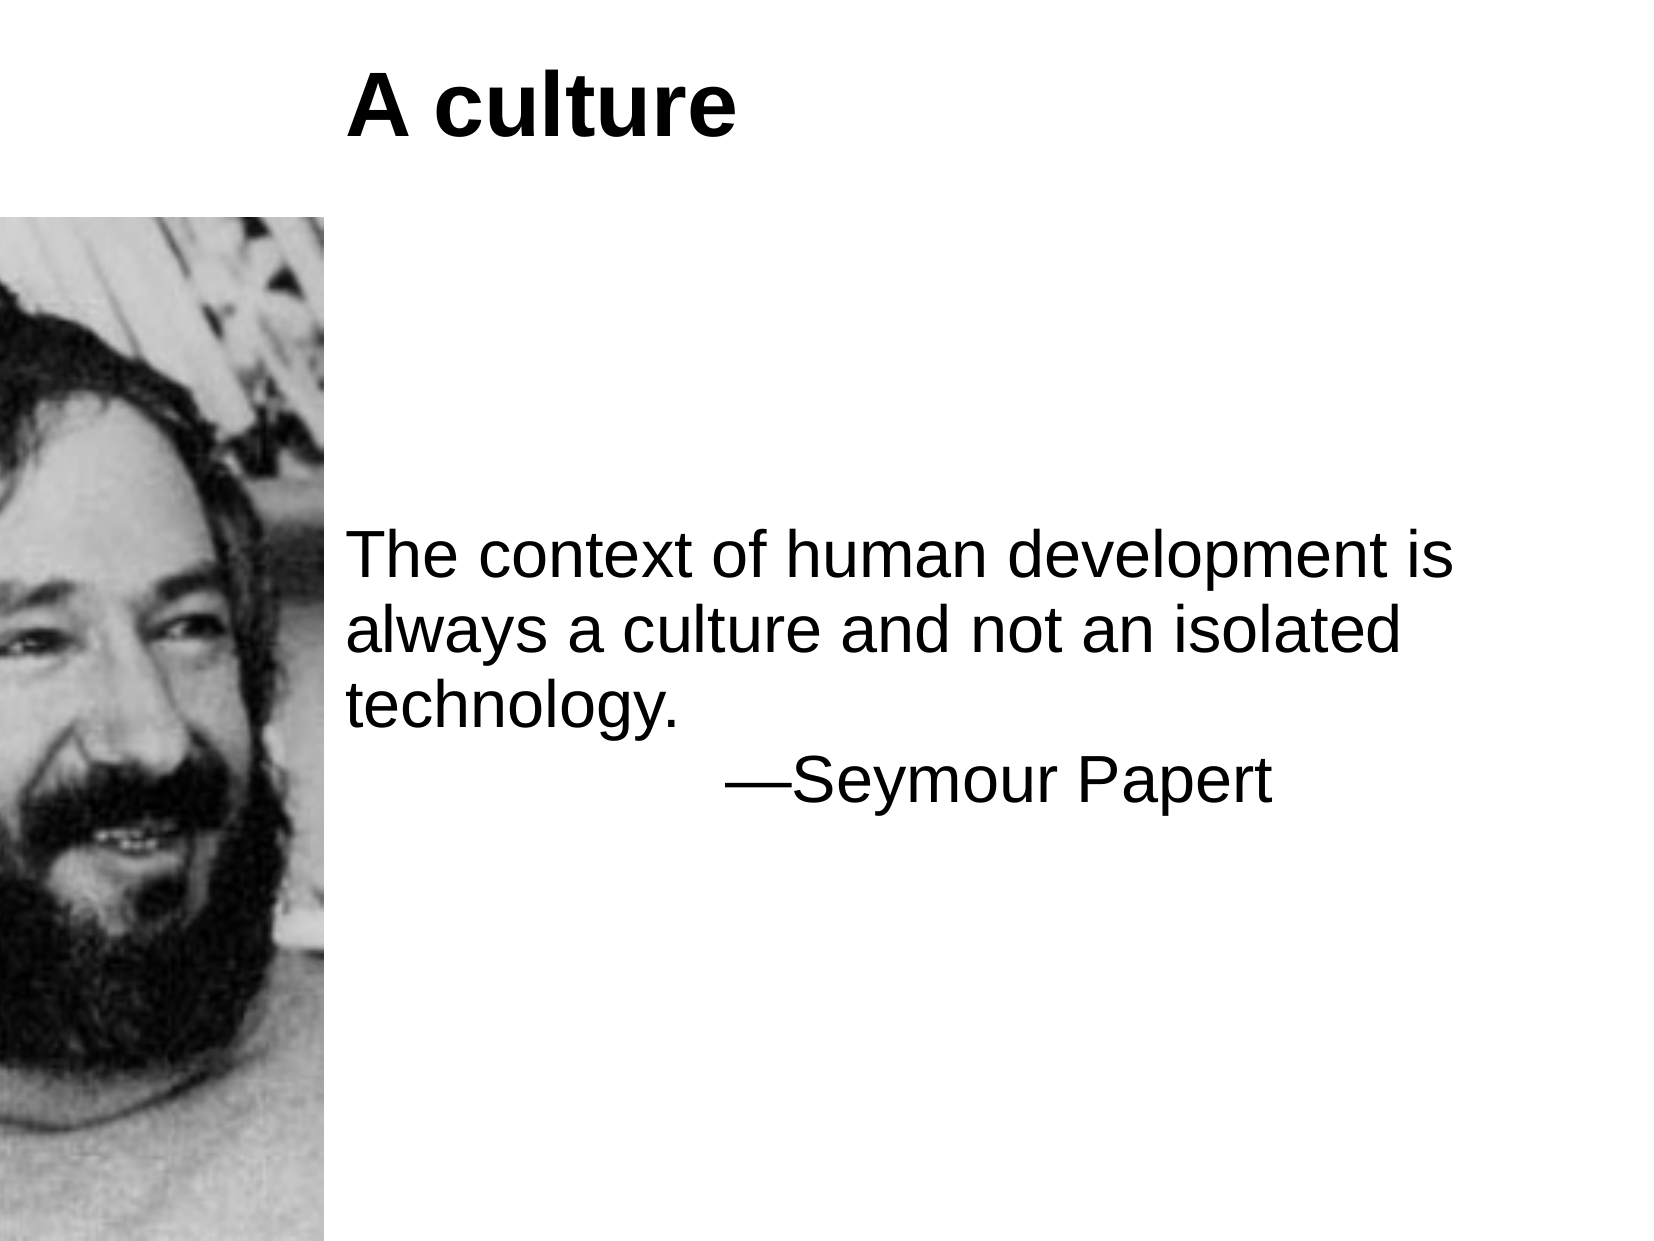

# A culture
The context of human development is always a culture and not an isolated technology.
—Seymour Papert